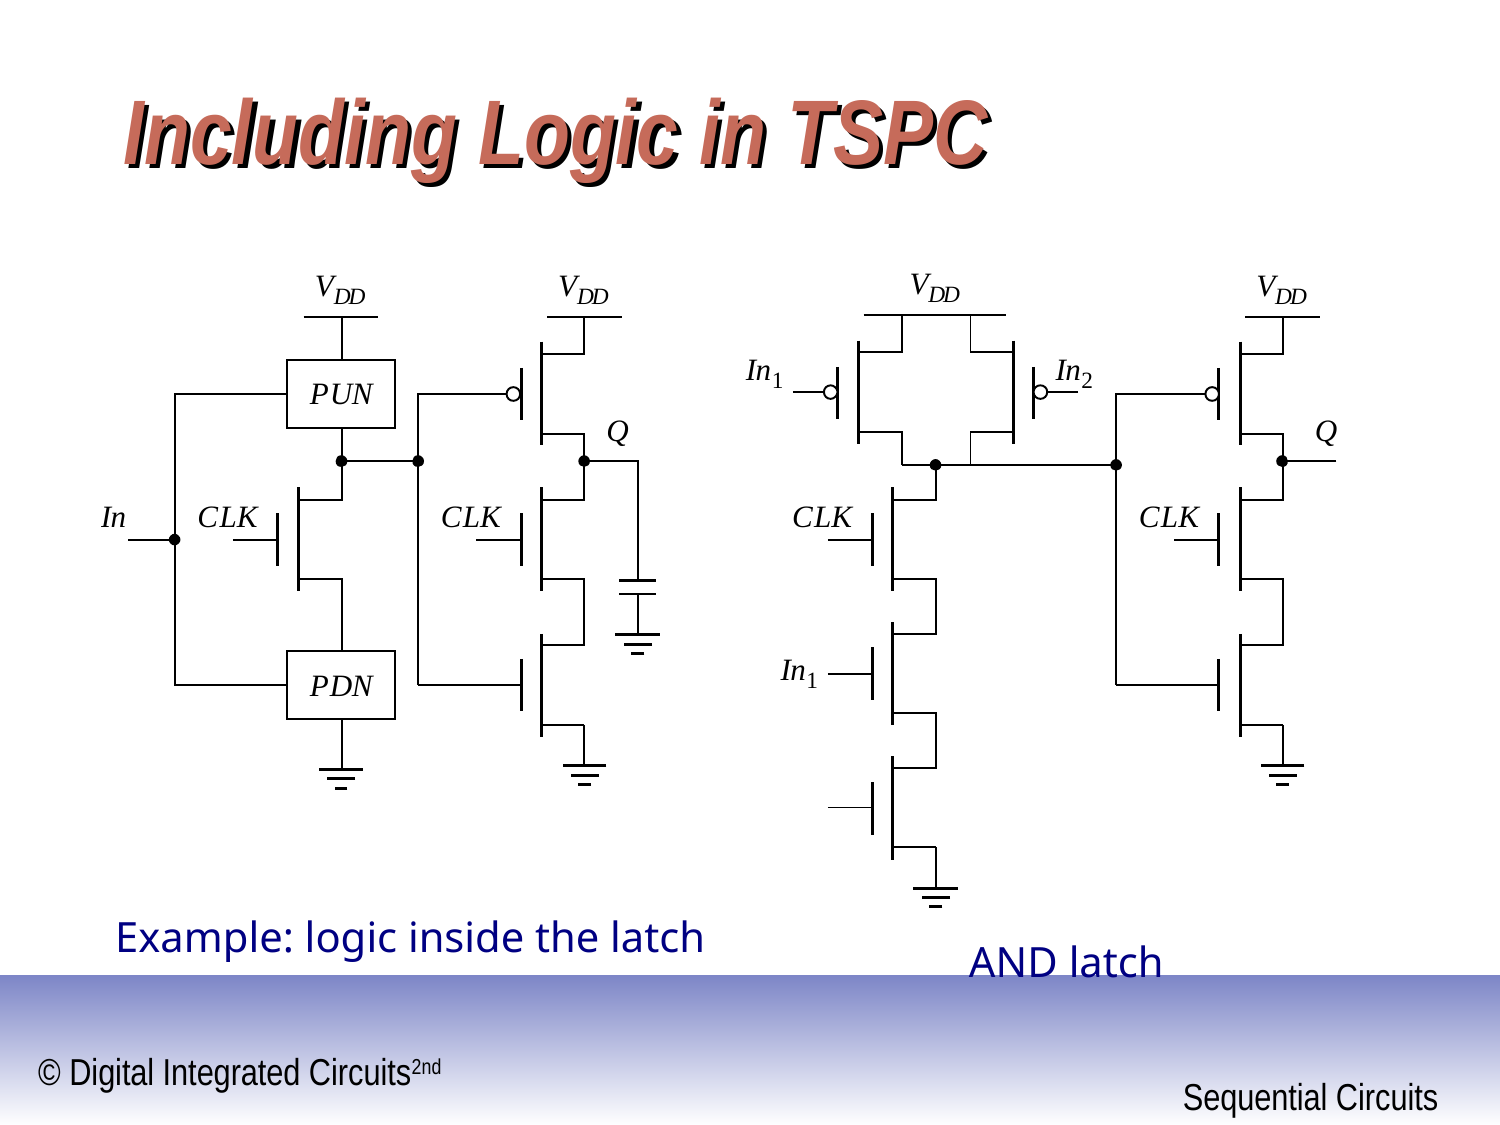

# Including Logic in TSPC
Example: logic inside the latch
AND latch